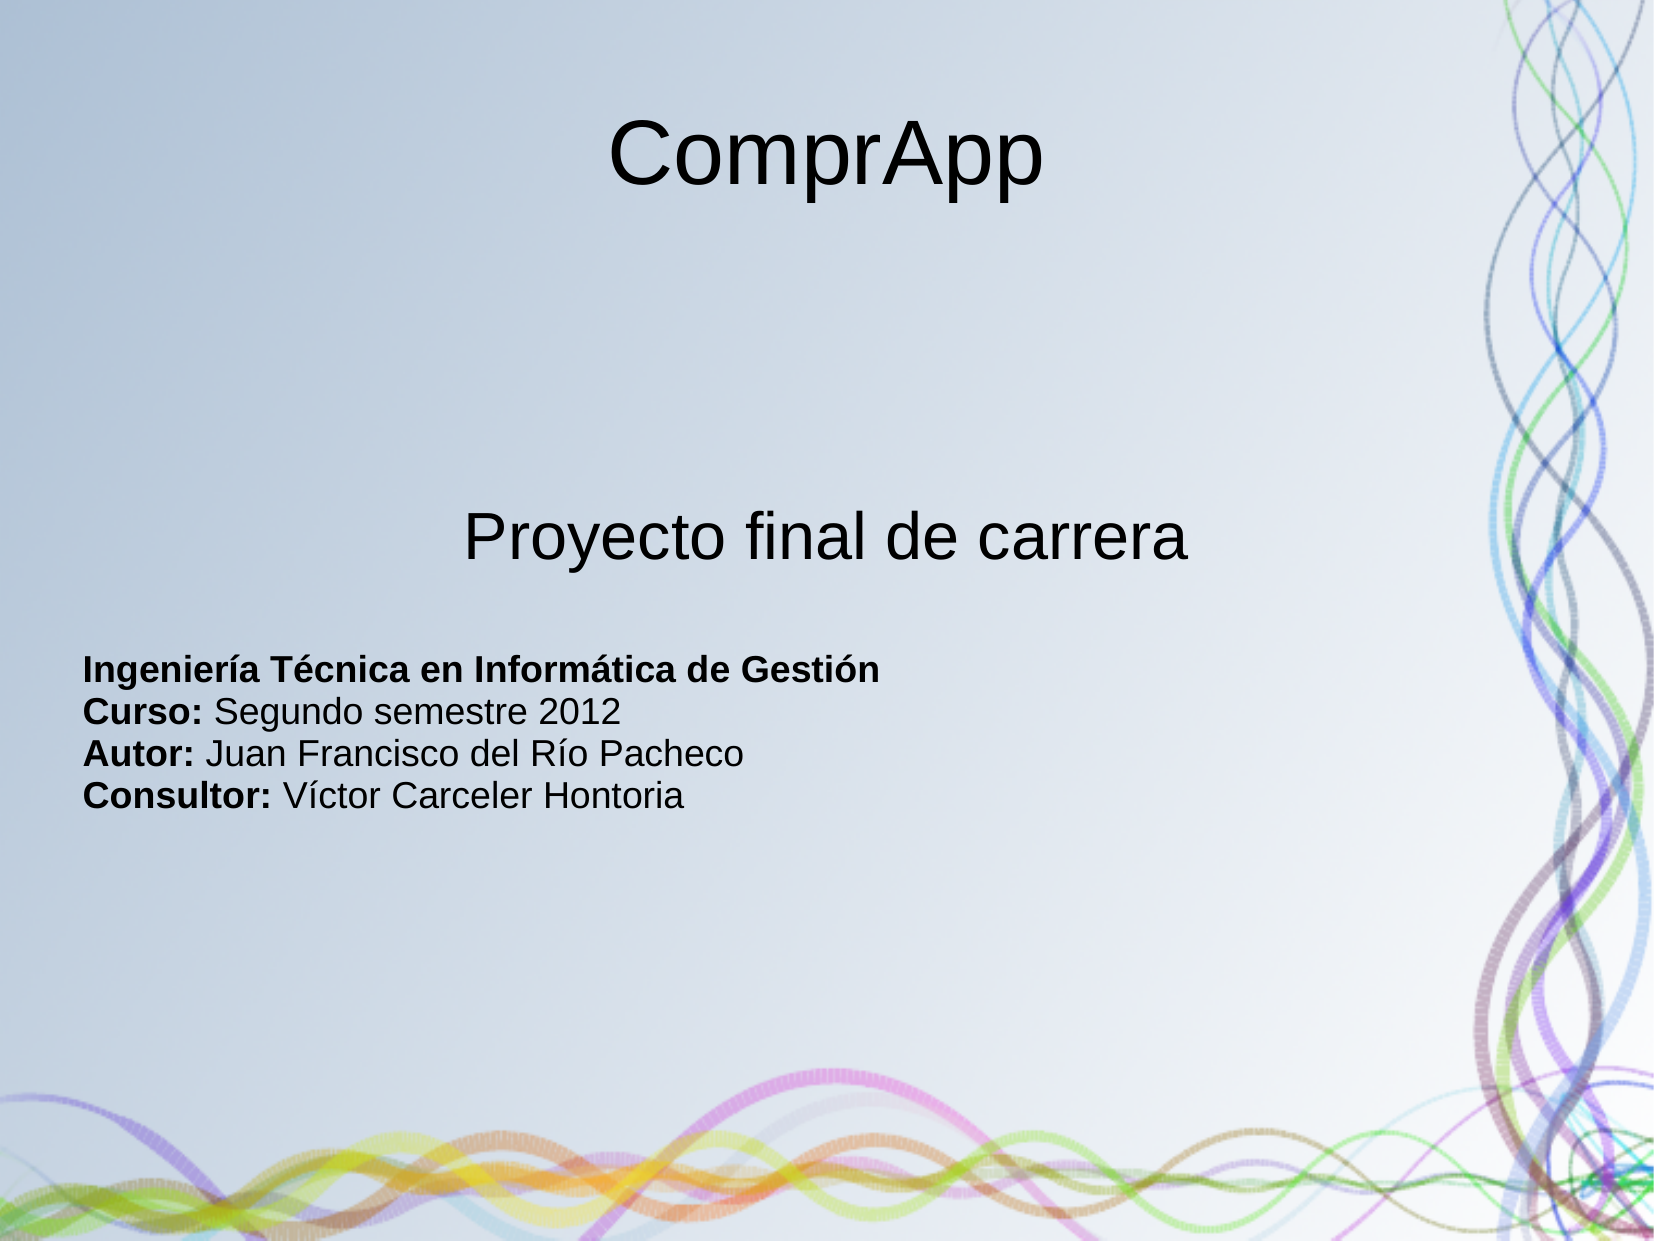

# ComprApp
Proyecto final de carrera
Ingeniería Técnica en Informática de Gestión
Curso: Segundo semestre 2012
Autor: Juan Francisco del Río Pacheco
Consultor: Víctor Carceler Hontoria